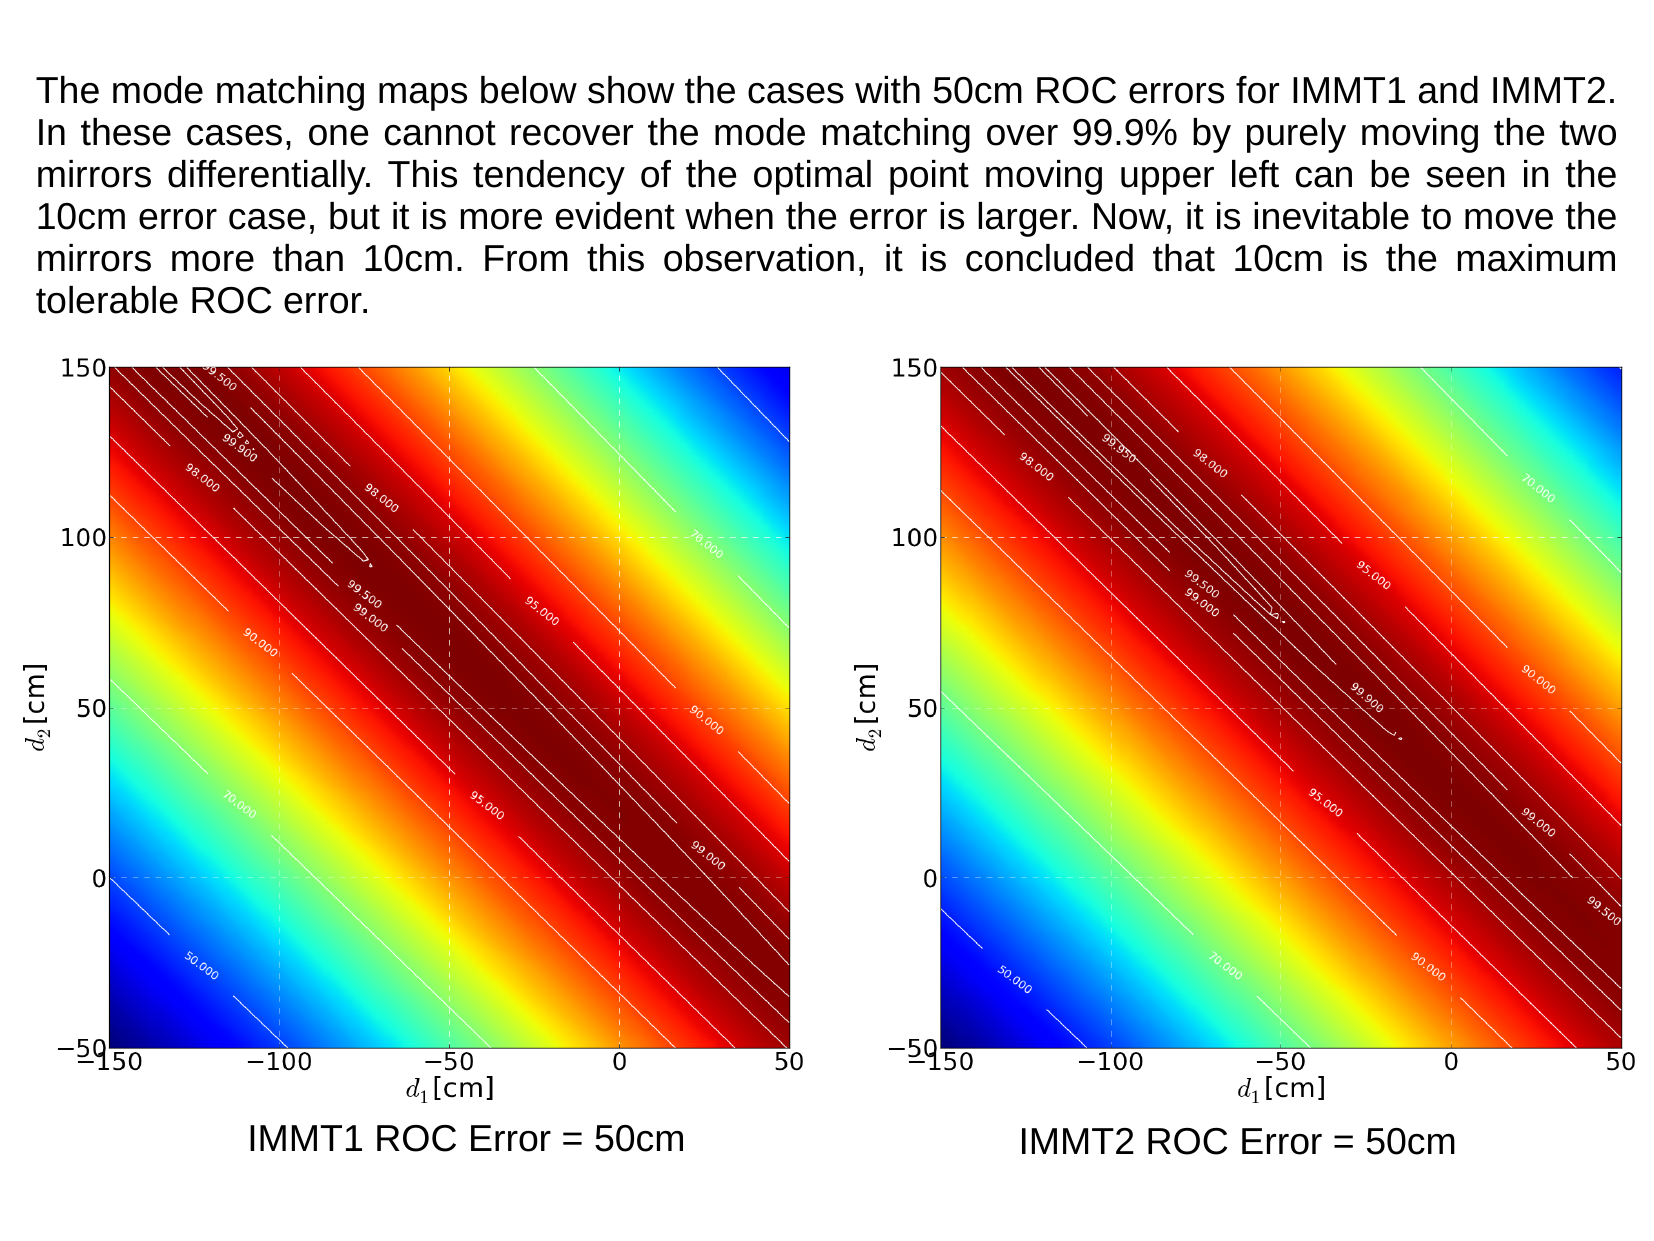

The mode matching maps below show the cases with 50cm ROC errors for IMMT1 and IMMT2. In these cases, one cannot recover the mode matching over 99.9% by purely moving the two mirrors differentially. This tendency of the optimal point moving upper left can be seen in the 10cm error case, but it is more evident when the error is larger. Now, it is inevitable to move the mirrors more than 10cm. From this observation, it is concluded that 10cm is the maximum tolerable ROC error.
IMMT1 ROC Error = 50cm
IMMT2 ROC Error = 50cm